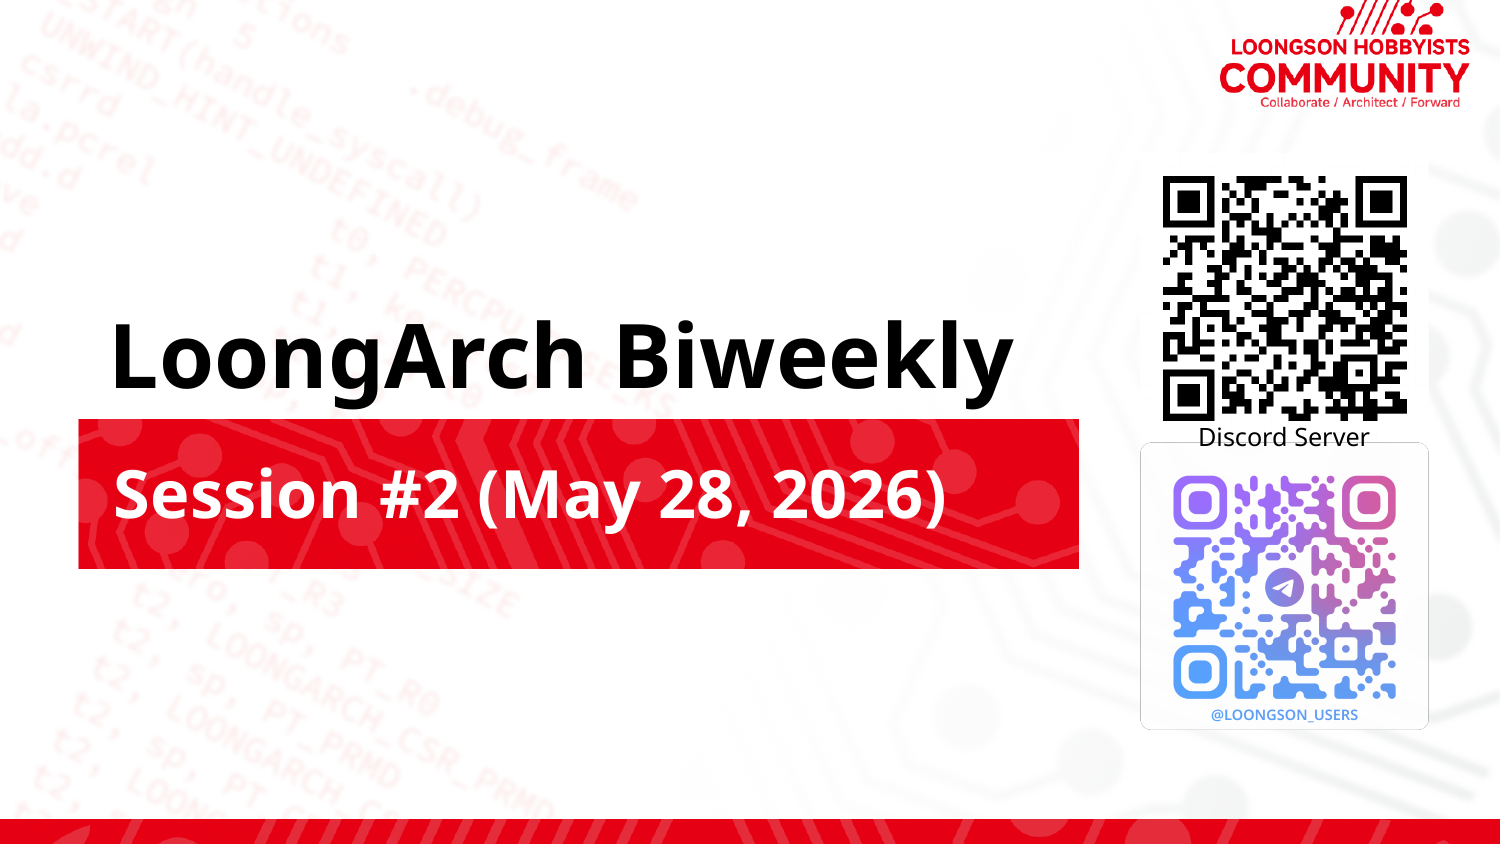

Discord Server
# LoongArch Biweekly
Session #2 (May 28, 2026)